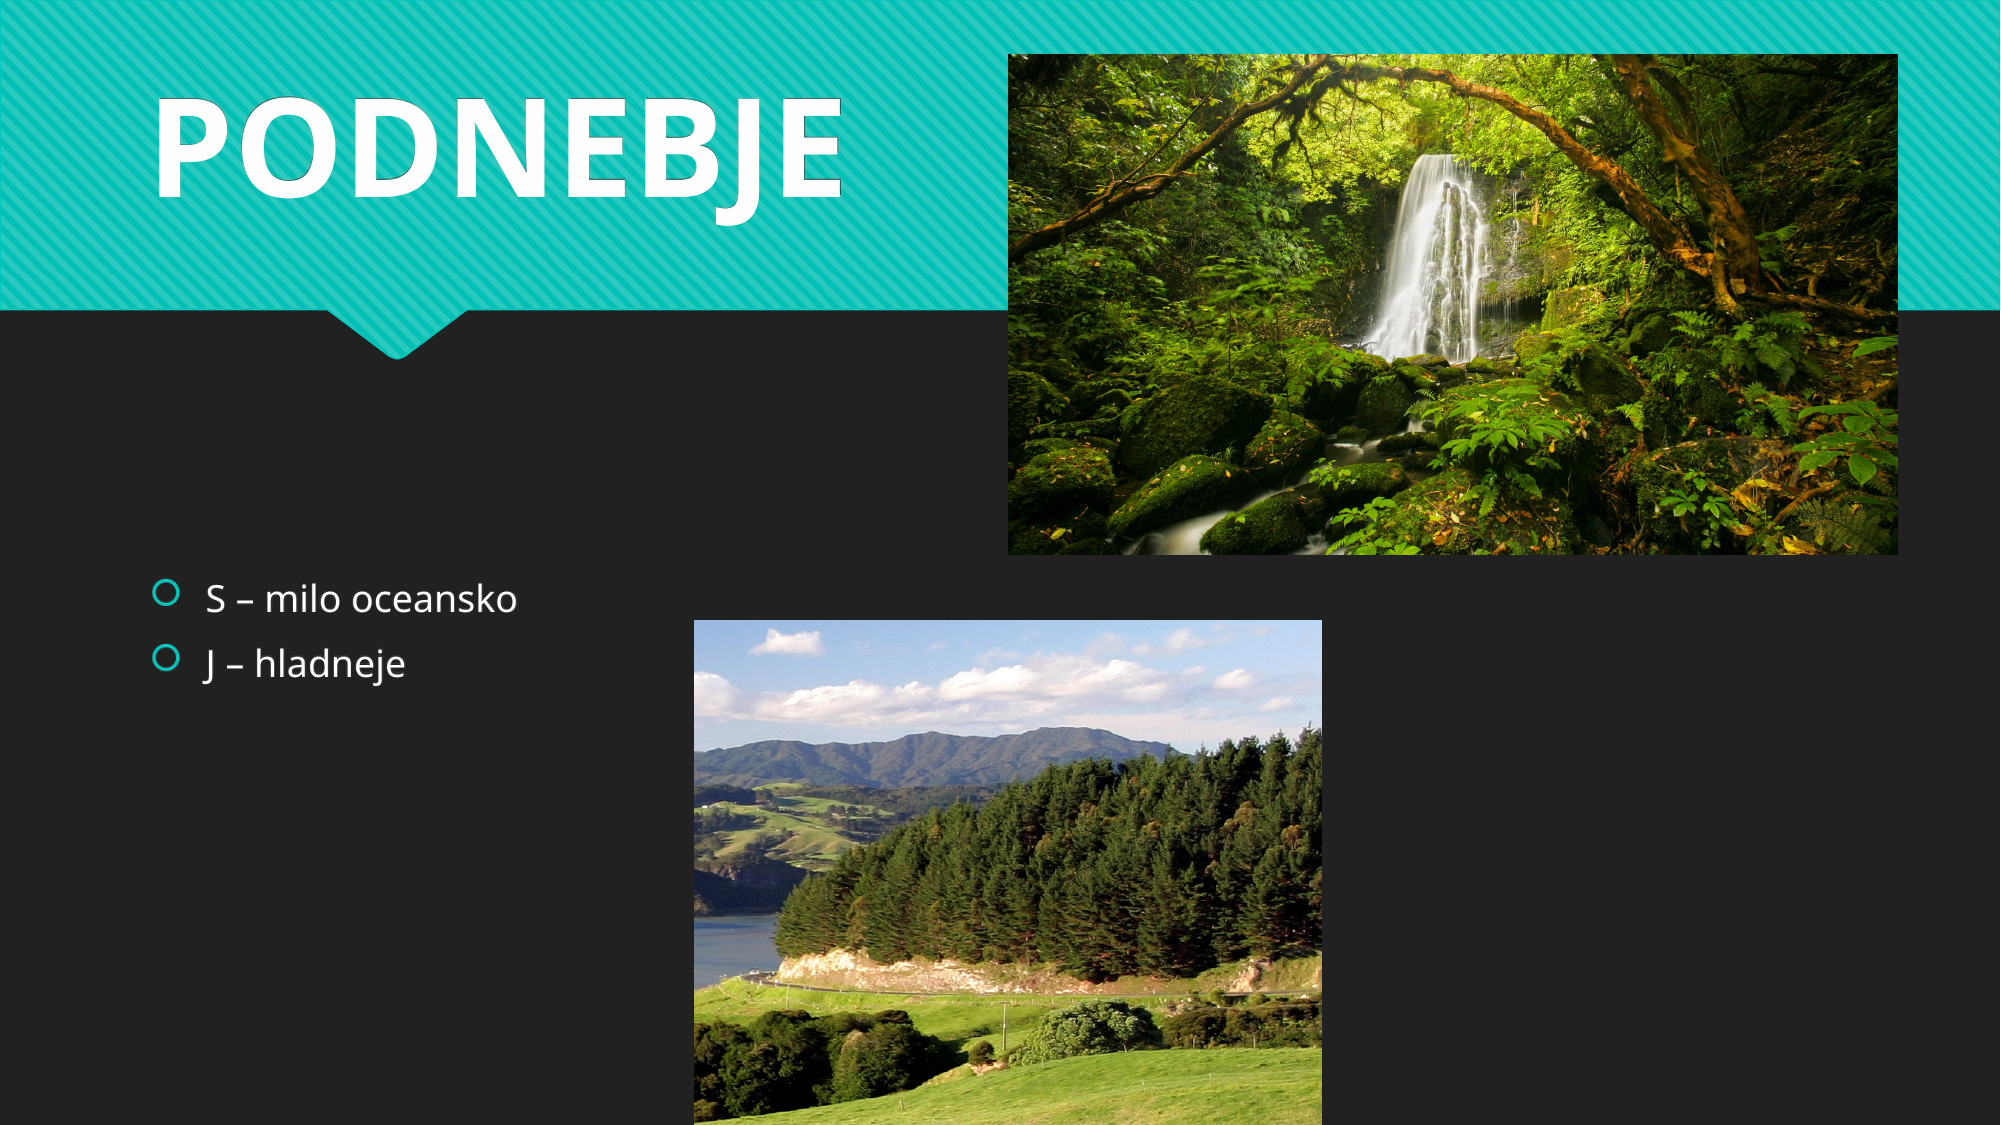

# PODNEBJE
S – milo oceansko
J – hladneje